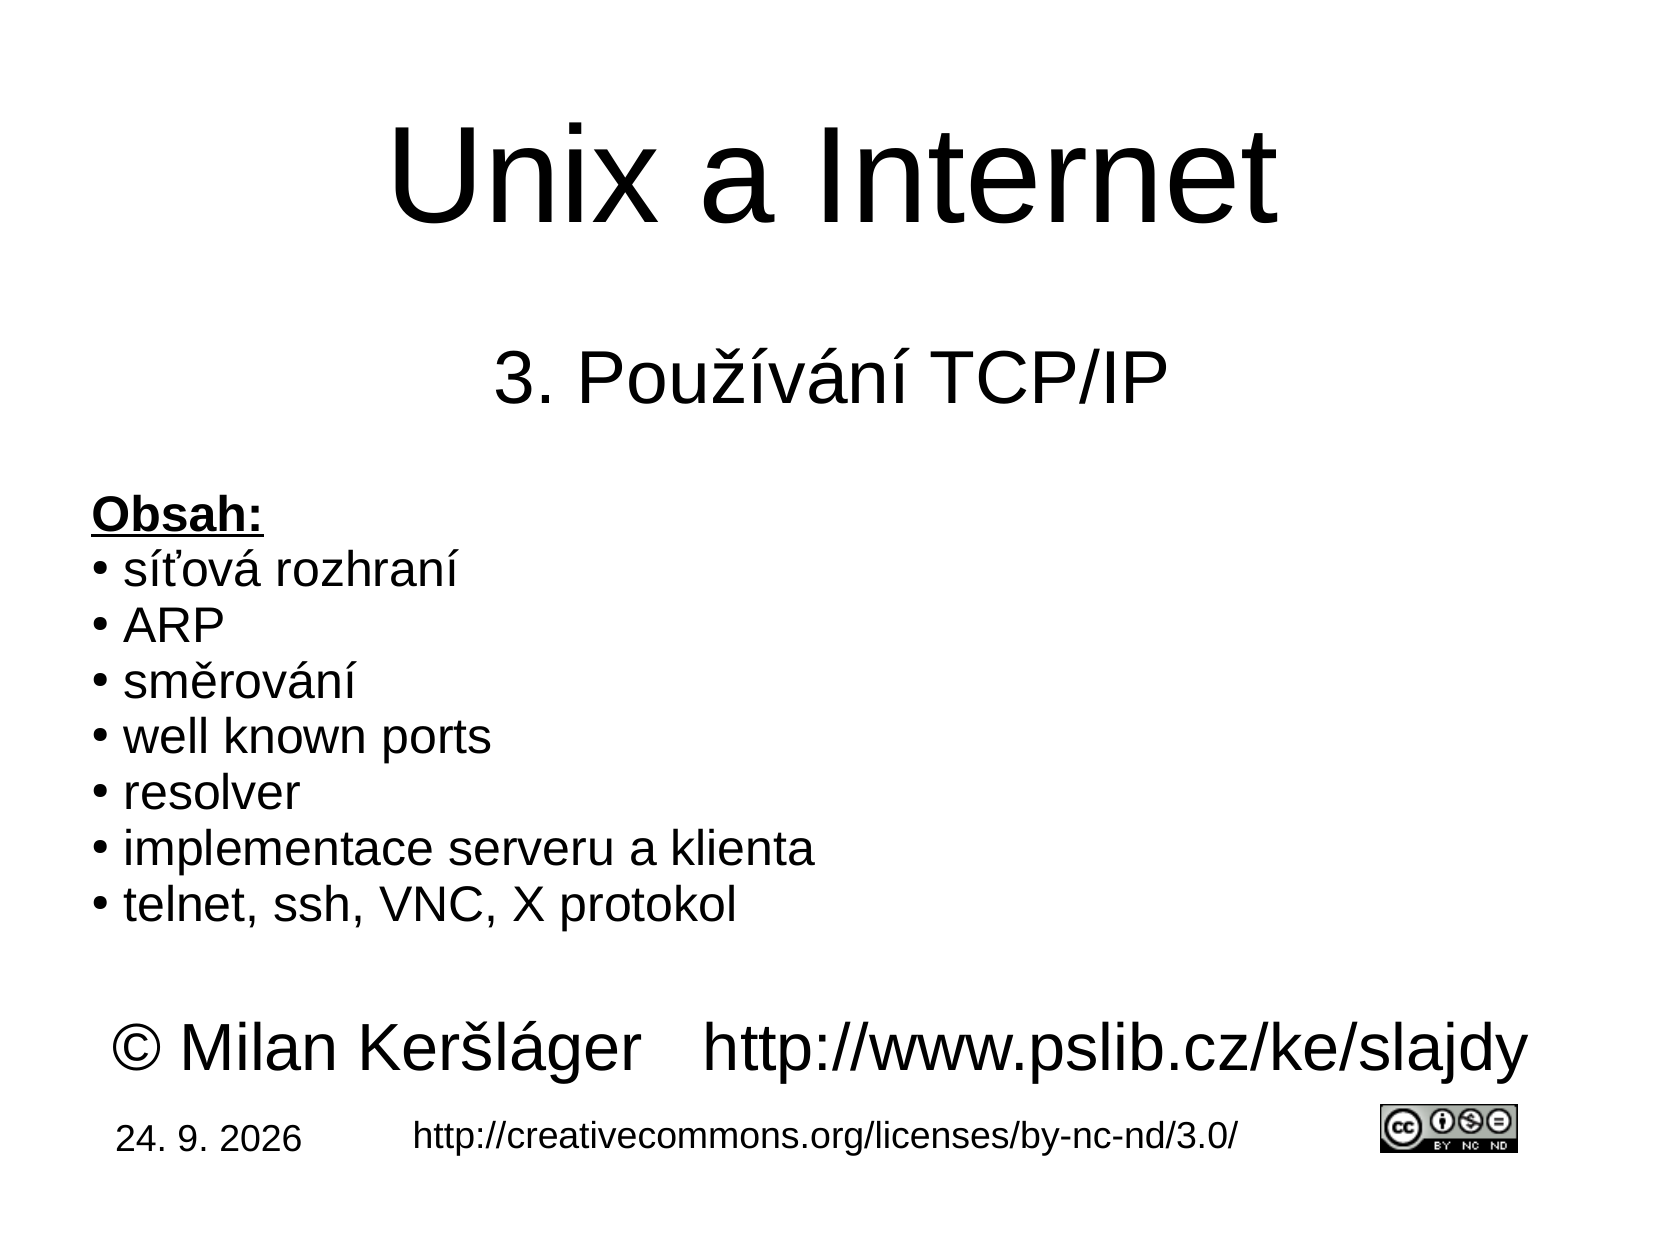

# Unix a Internet 3. Používání TCP/IP
Obsah:
 síťová rozhraní
 ARP
 směrování
 well known ports
 resolver
 implementace serveru a klienta
 telnet, ssh, VNC, X protokol
© Milan Keršláger	http://www.pslib.cz/ke/slajdy
http://creativecommons.org/licenses/by-nc-nd/3.0/